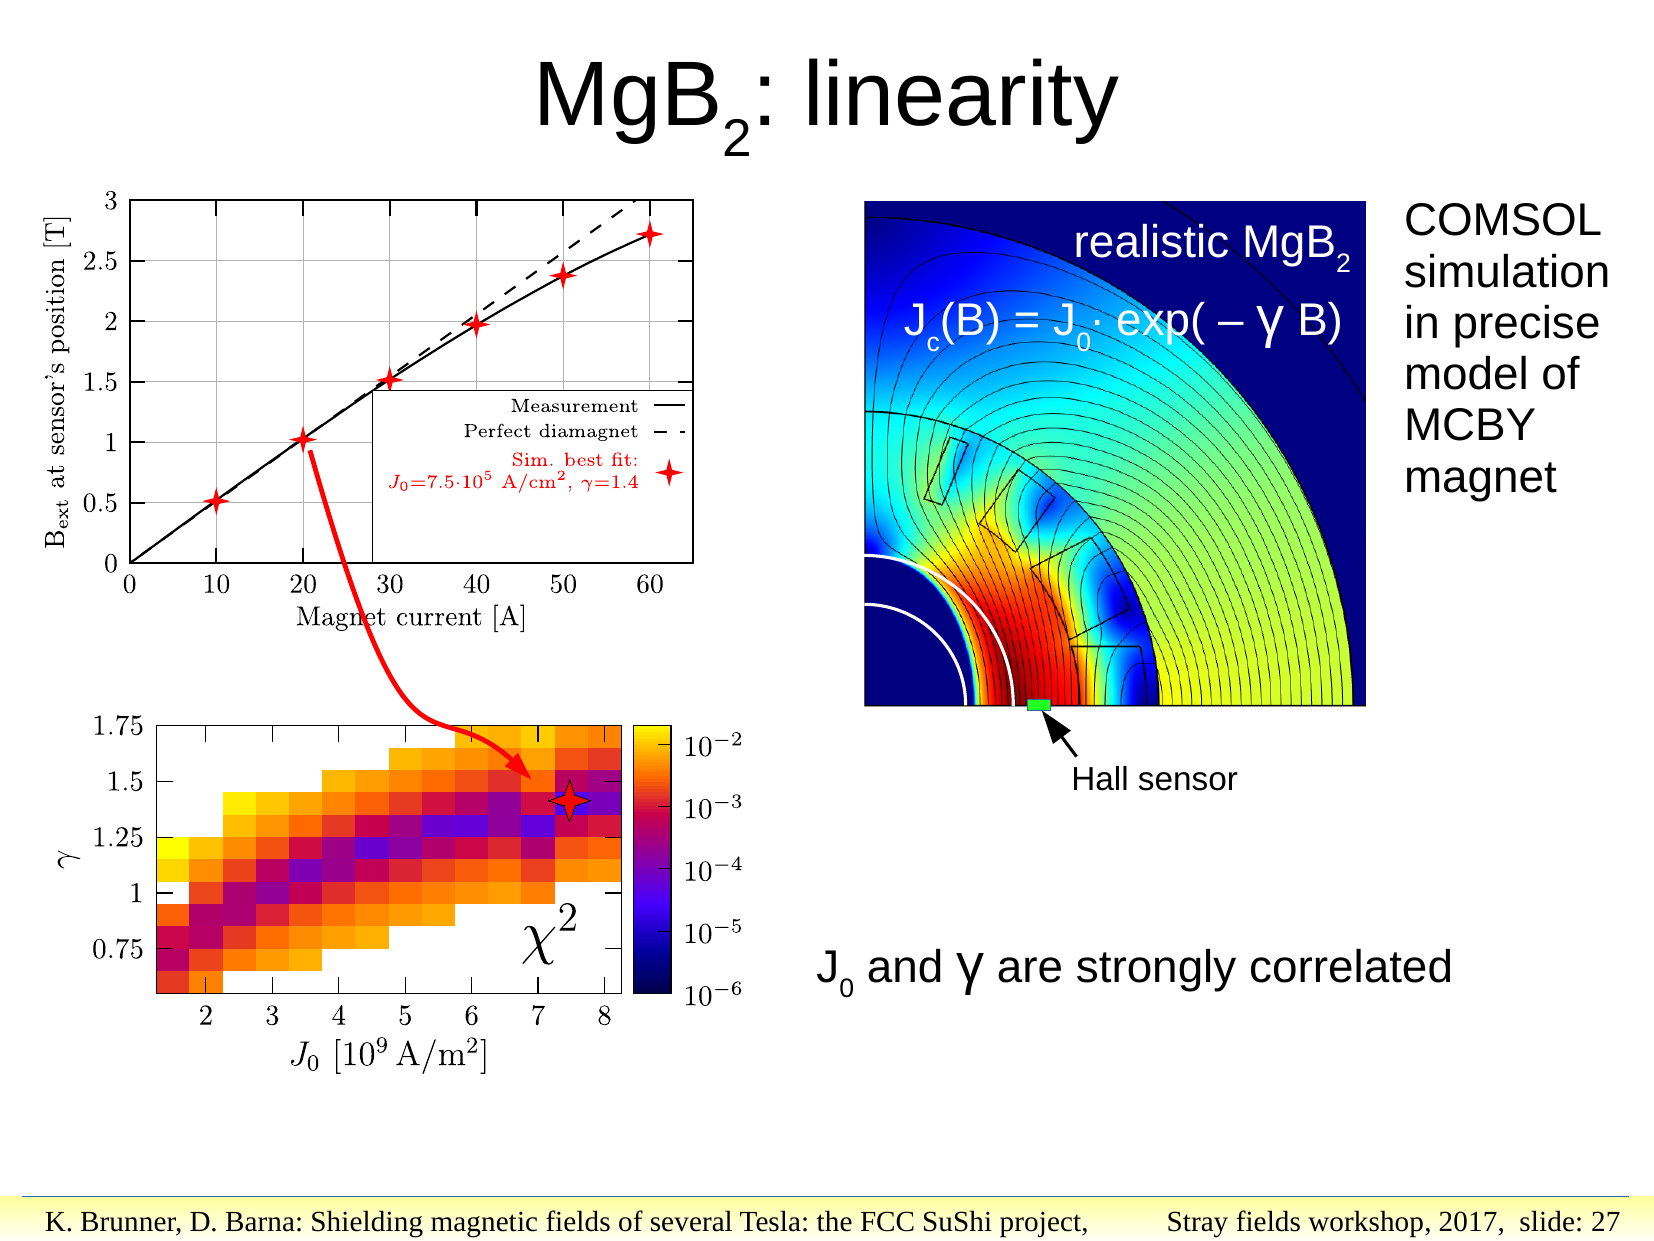

# MgB2: linearity
COMSOL simulation in precise model of MCBY magnet
realistic MgB2
Jc(B) = J0∙ exp( – γ B)
Hall sensor
J0 and γ are strongly correlated